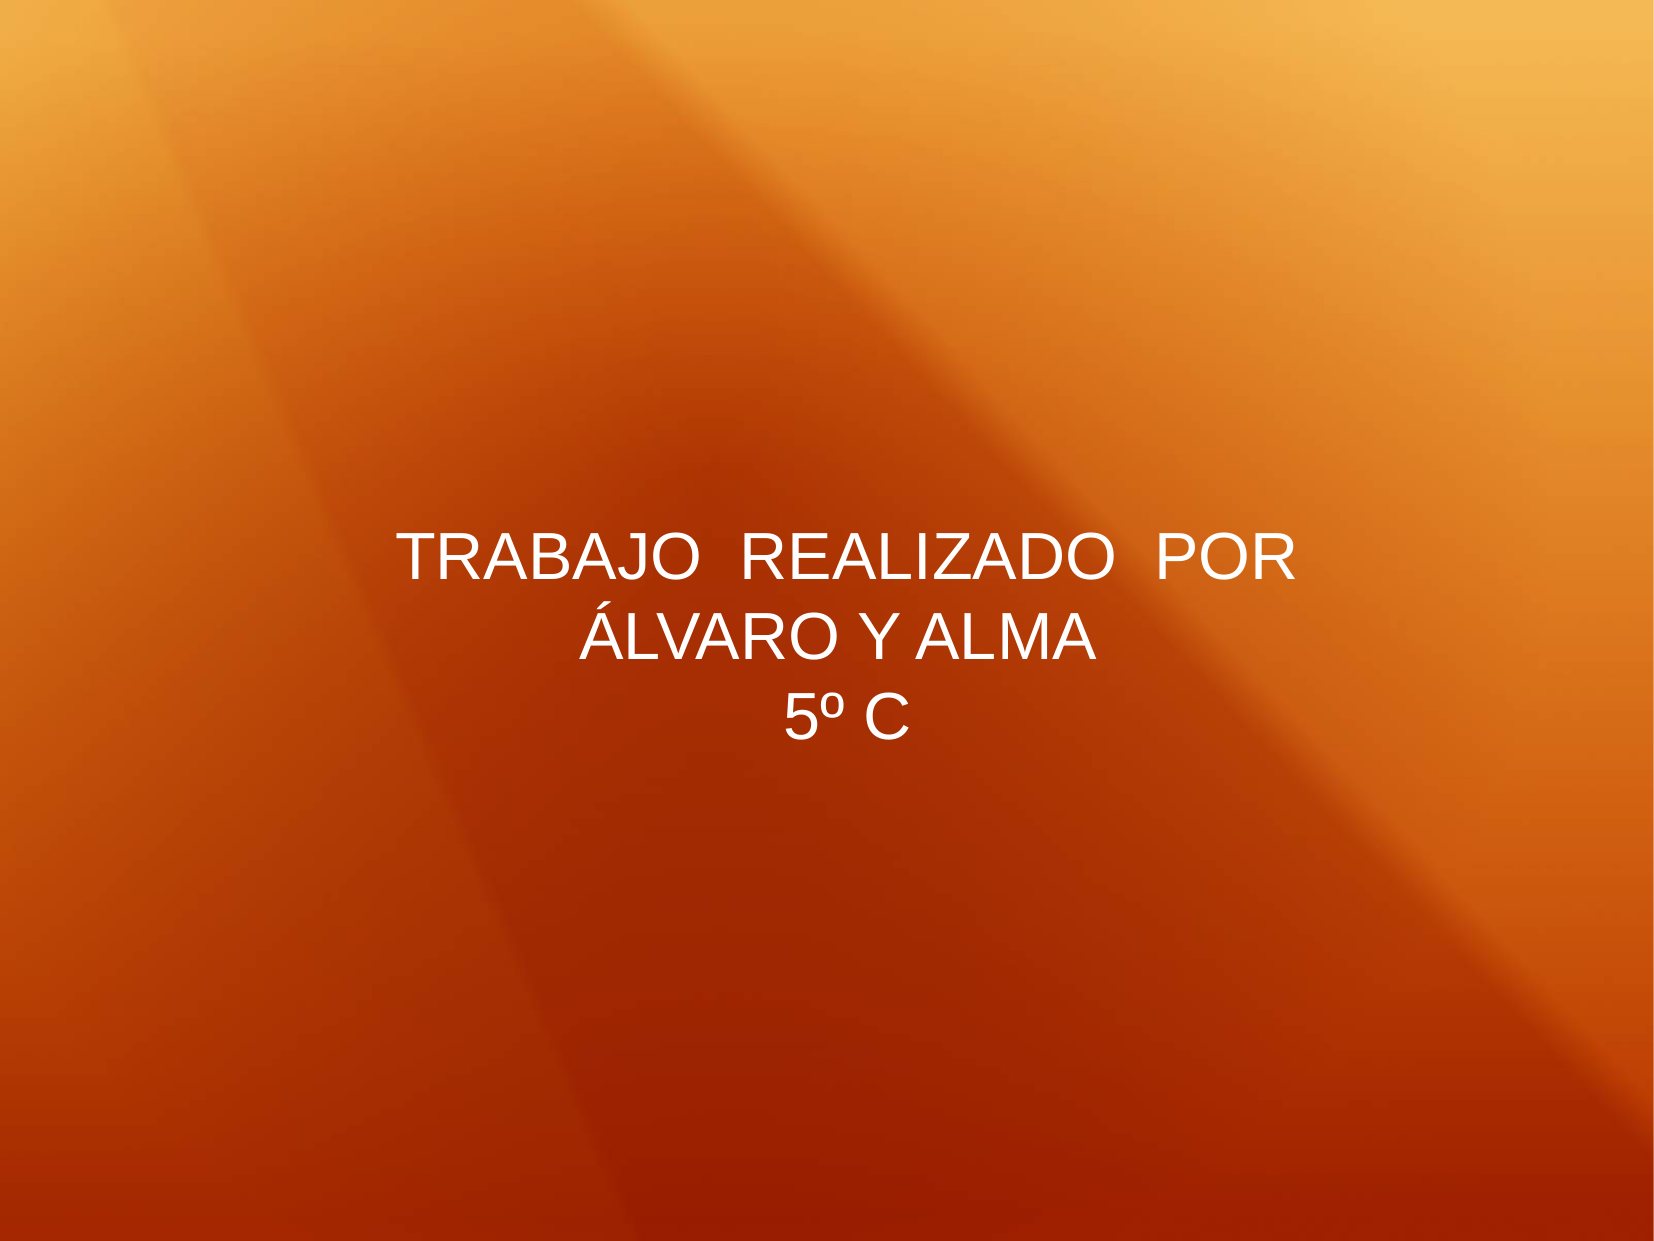

# TRABAJO REALIZADO POR ÁLVARO Y ALMA 5º C